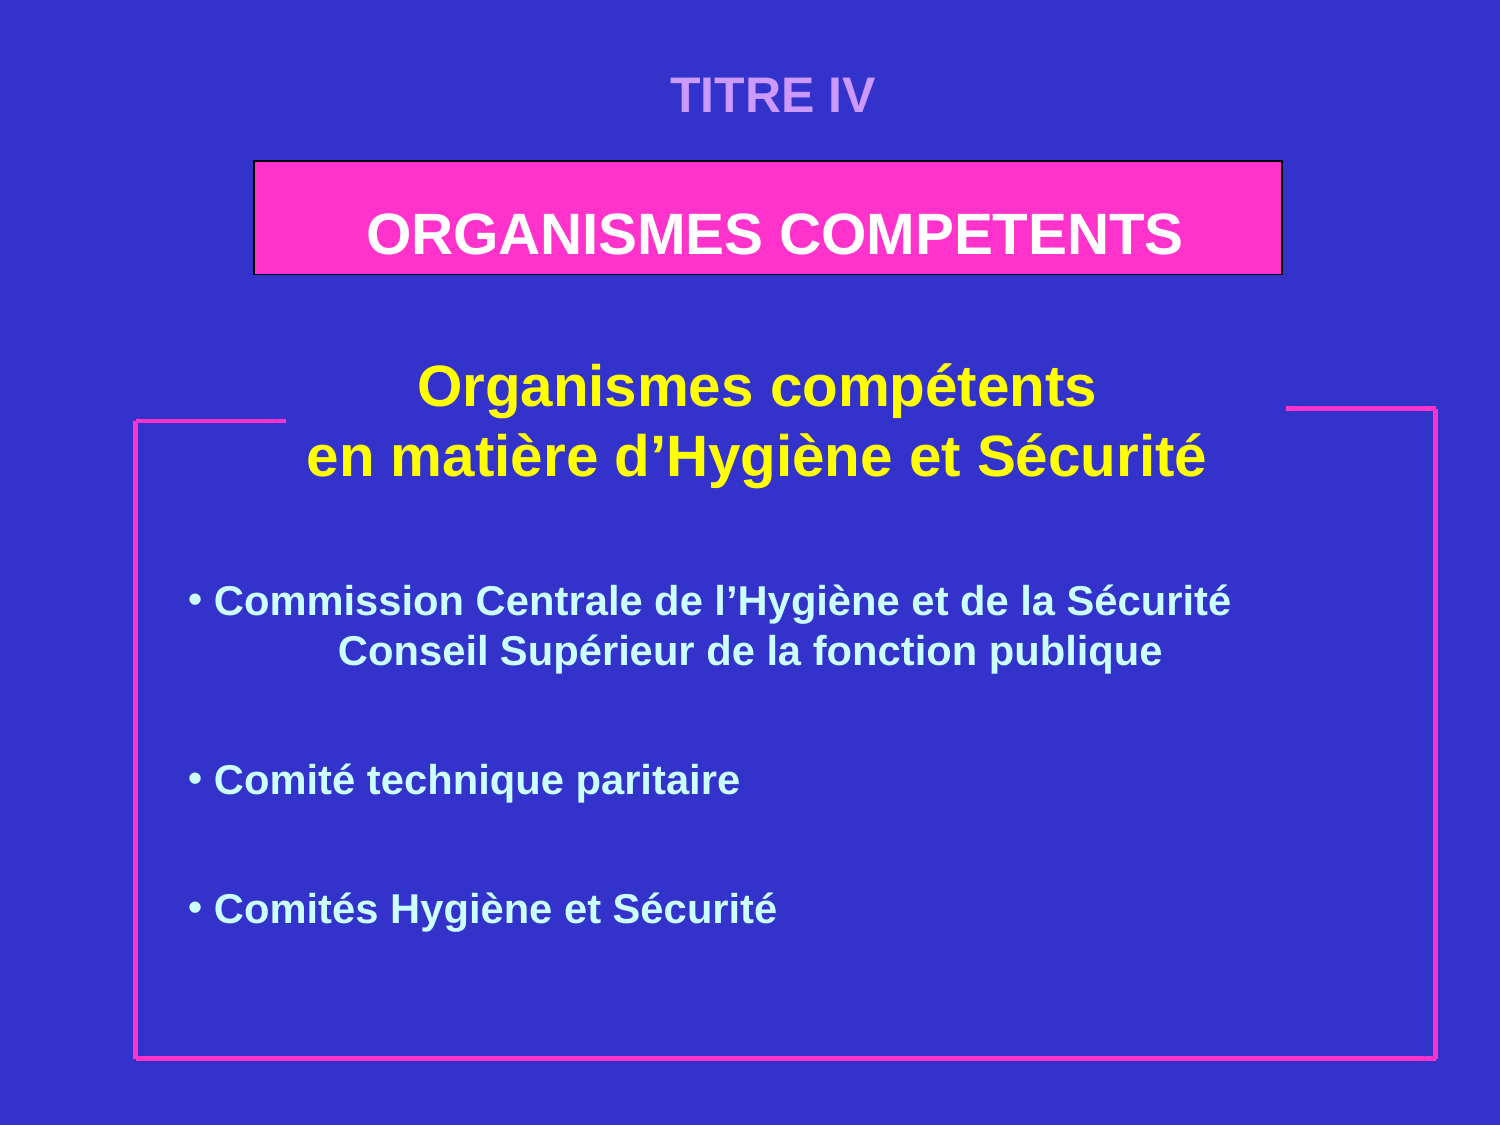

TITRE IV
 ORGANISMES COMPETENTS
Organismes compétents
en matière d’Hygiène et Sécurité
 Commission Centrale de l’Hygiène et de la Sécurité
	Conseil Supérieur de la fonction publique
 Comité technique paritaire
 Comités Hygiène et Sécurité